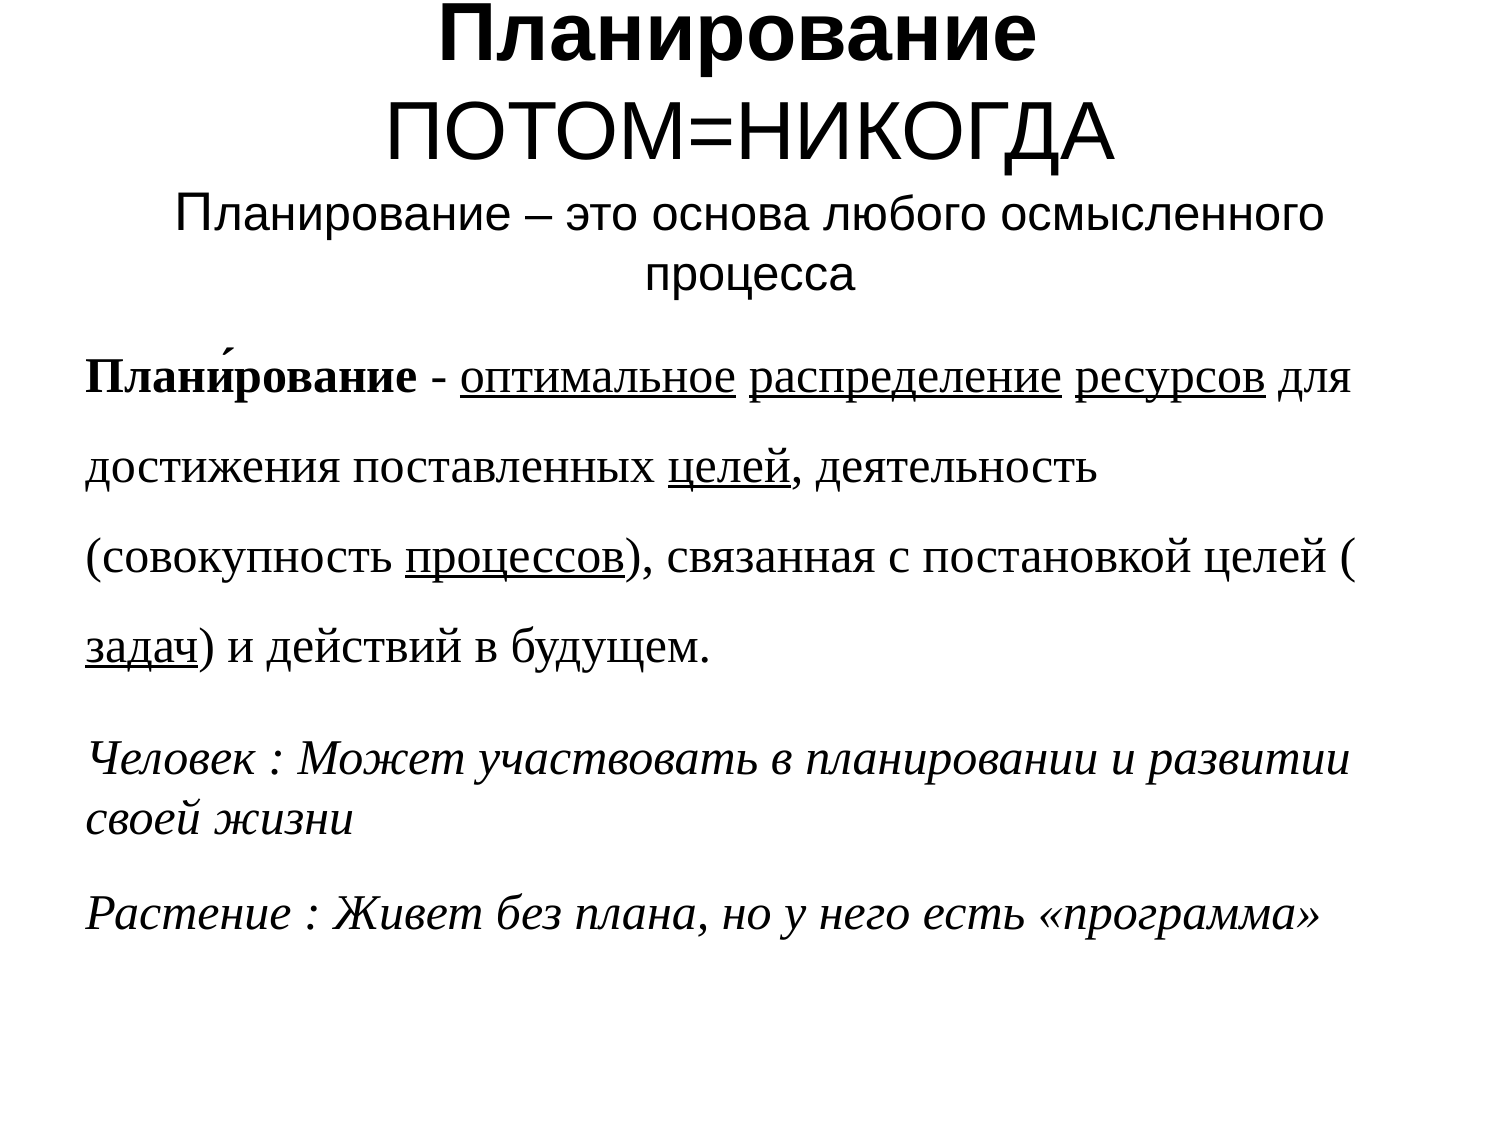

# Планирование ПОТОМ=НИКОГДА Планирование – это основа любого осмысленного процесса
Плани́рование - оптимальное распределение ресурсов для достижения поставленных целей, деятельность (совокупность процессов), связанная с постановкой целей (задач) и действий в будущем.
Человек : Может участвовать в планировании и развитии своей жизни
Растение : Живет без плана, но у него есть «программа»